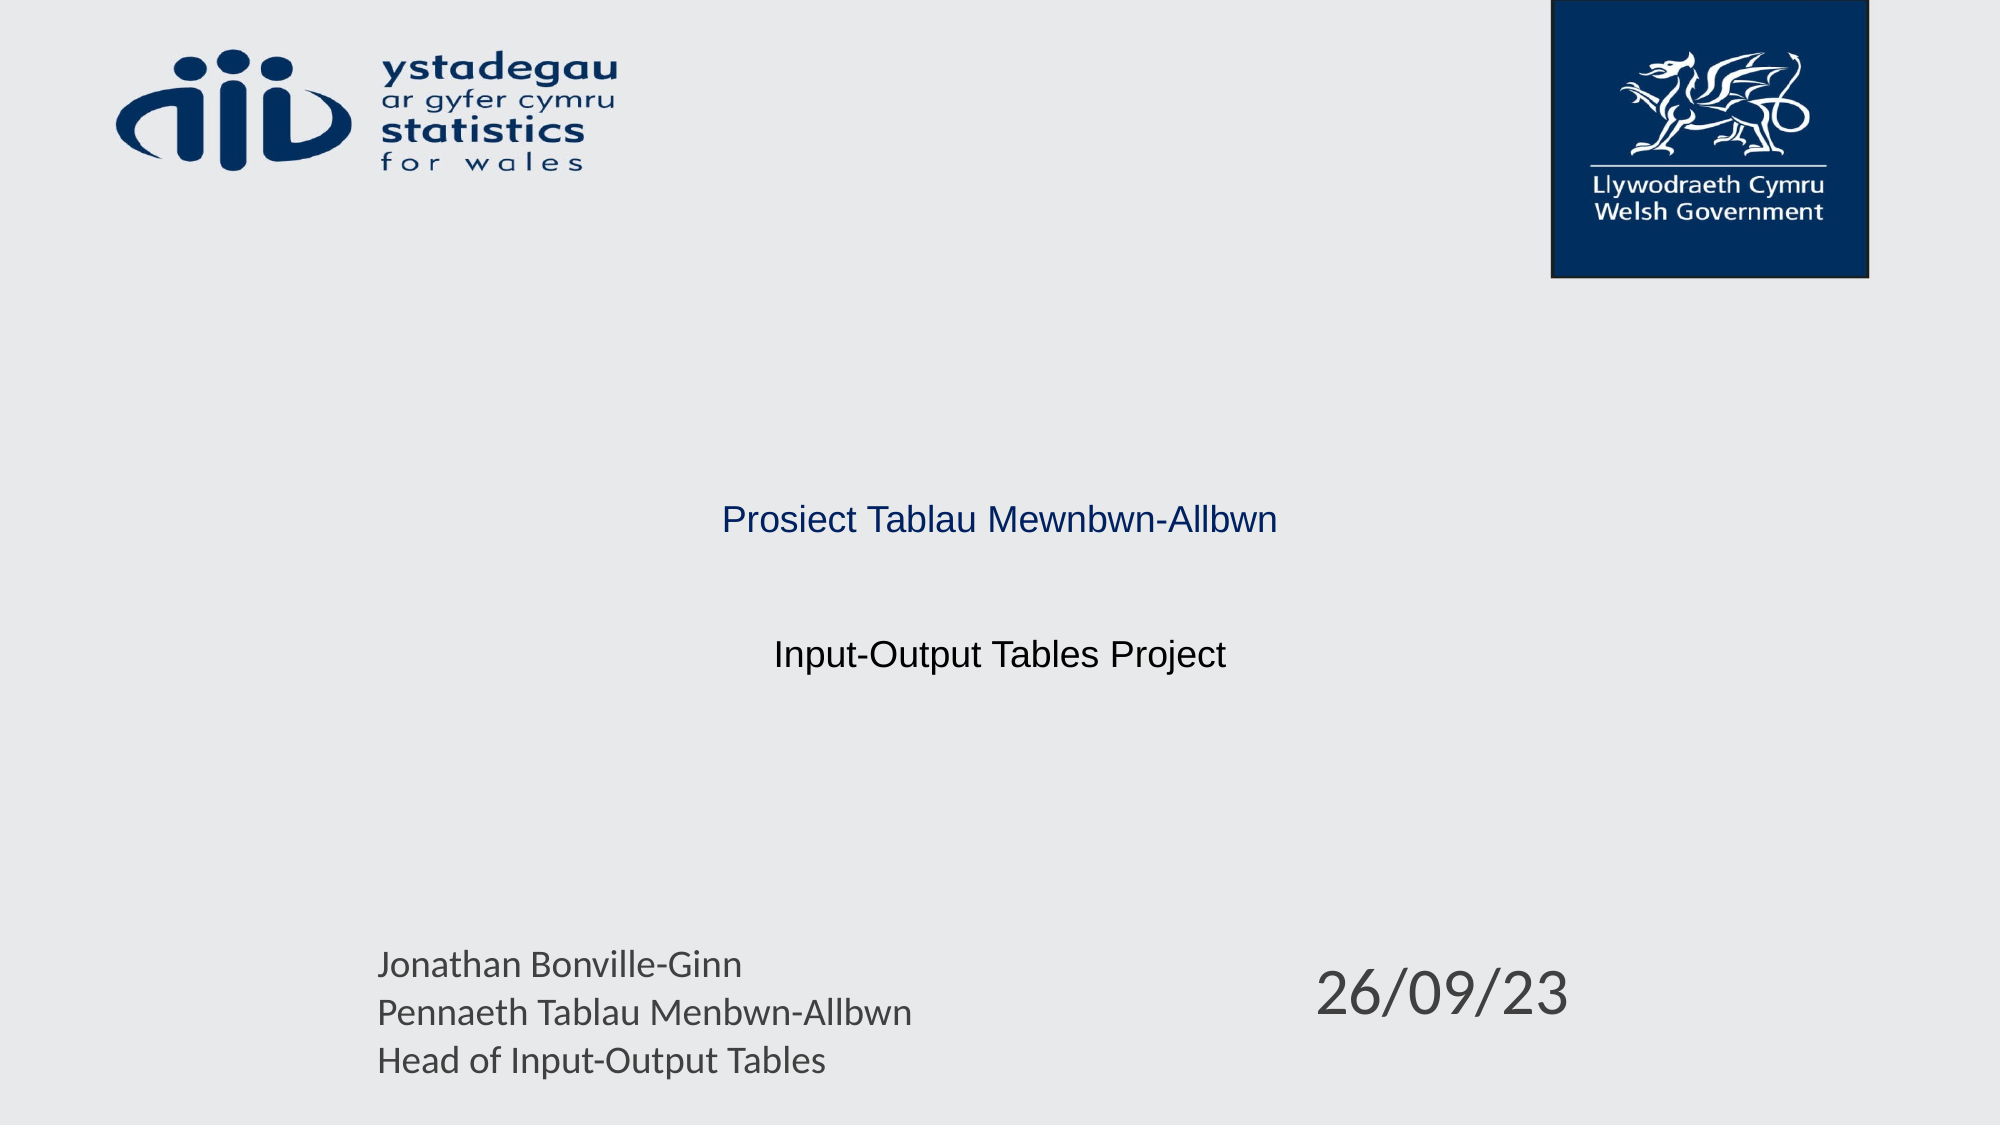

# Prosiect Tablau Mewnbwn-Allbwn Input-Output Tables Project
Jonathan Bonville-Ginn
Pennaeth Tablau Menbwn-Allbwn
Head of Input-Output Tables
26/09/23